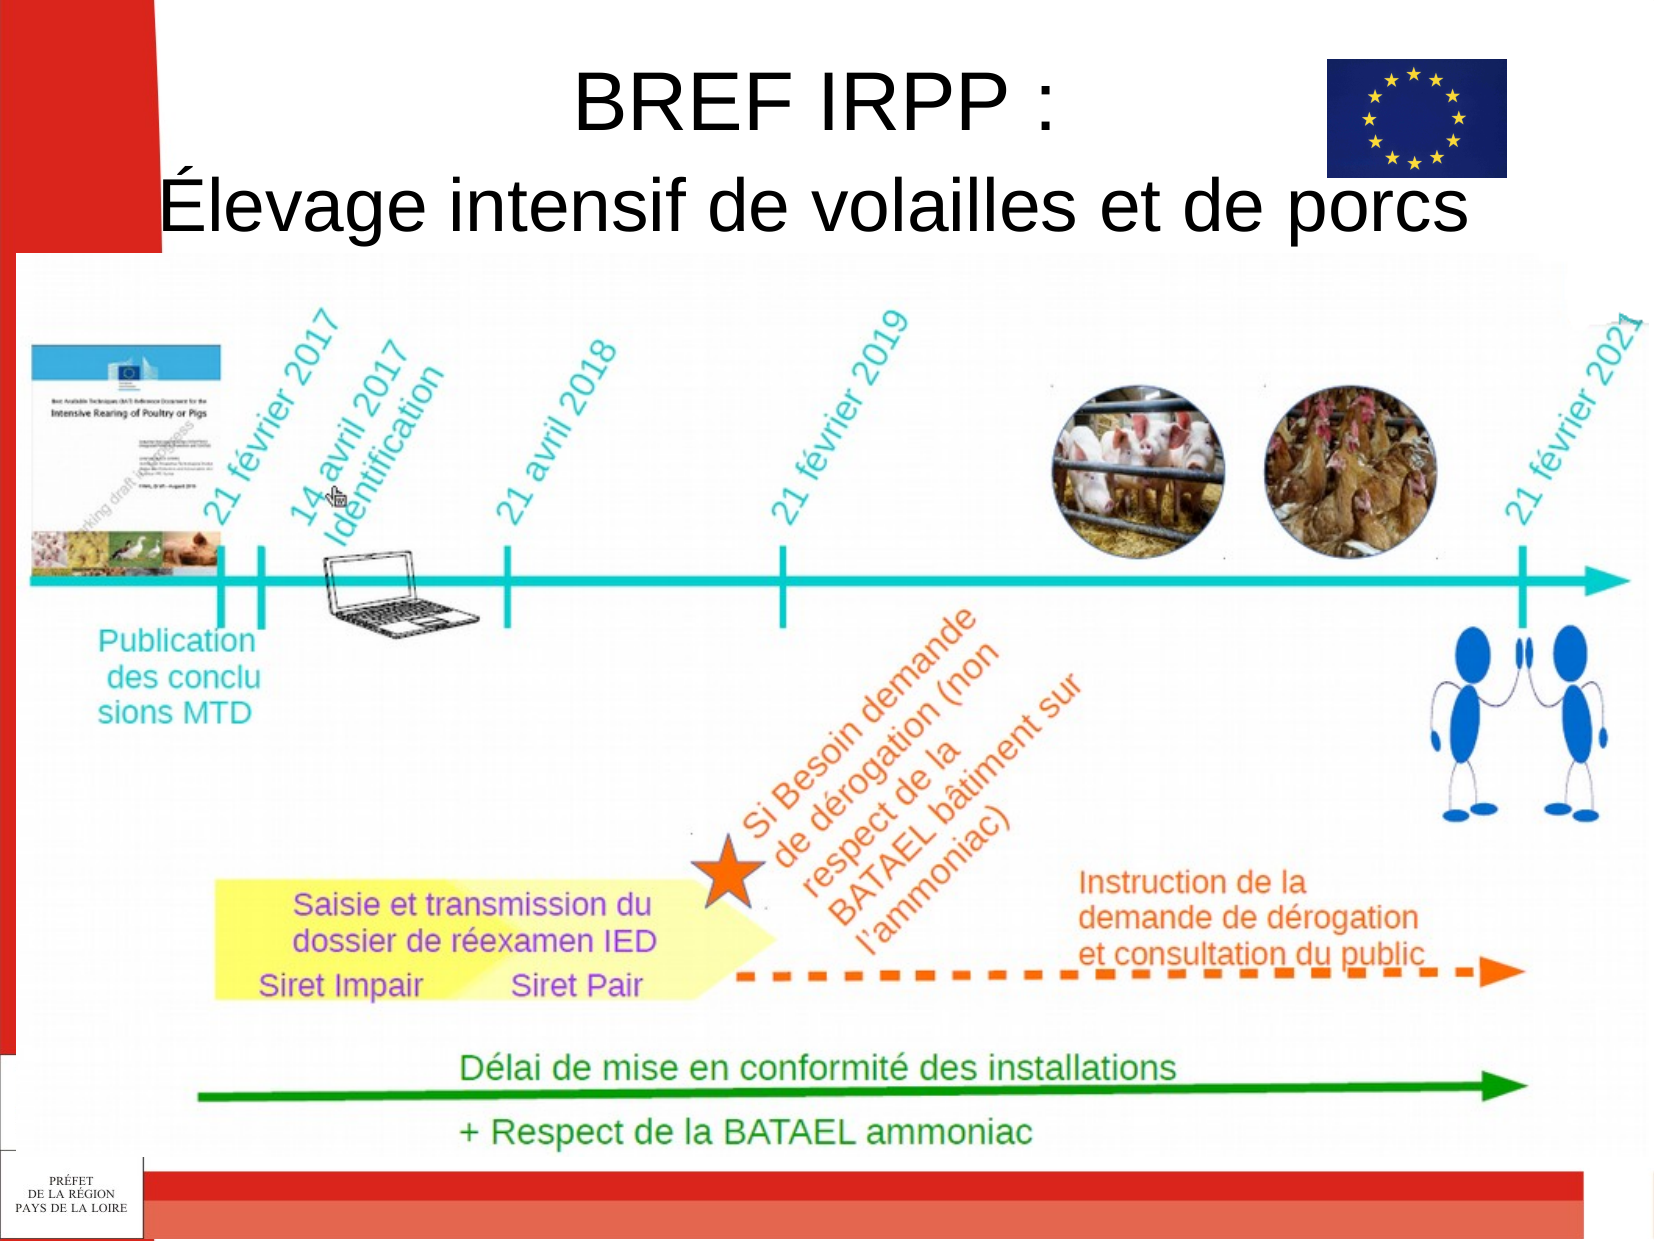

# BREF IRPP : Élevage intensif de volailles et de porcs
5